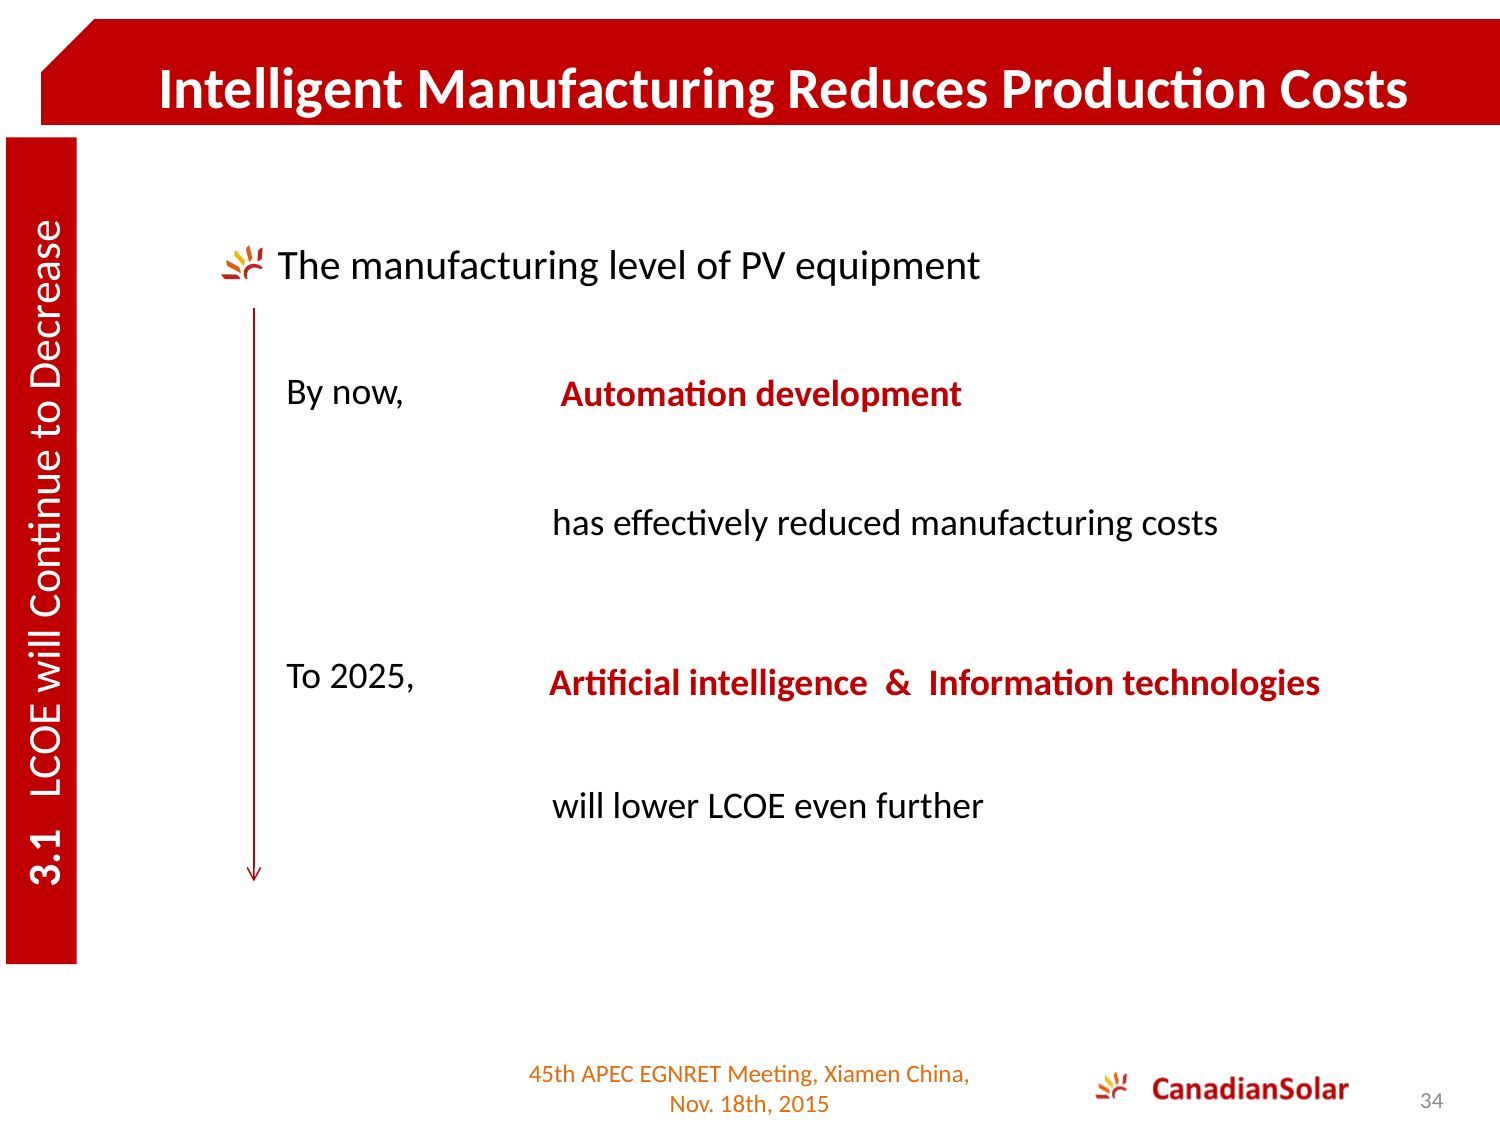

Intelligent Manufacturing Reduces Production Costs
 3.1 LCOE will Continue to Decrease
The manufacturing level of PV equipment
By now,
Automation development
has effectively reduced manufacturing costs
Artificial intelligence & Information technologies
To 2025,
will lower LCOE even further
45th APEC EGNRET Meeting, Xiamen China, Nov. 18th, 2015